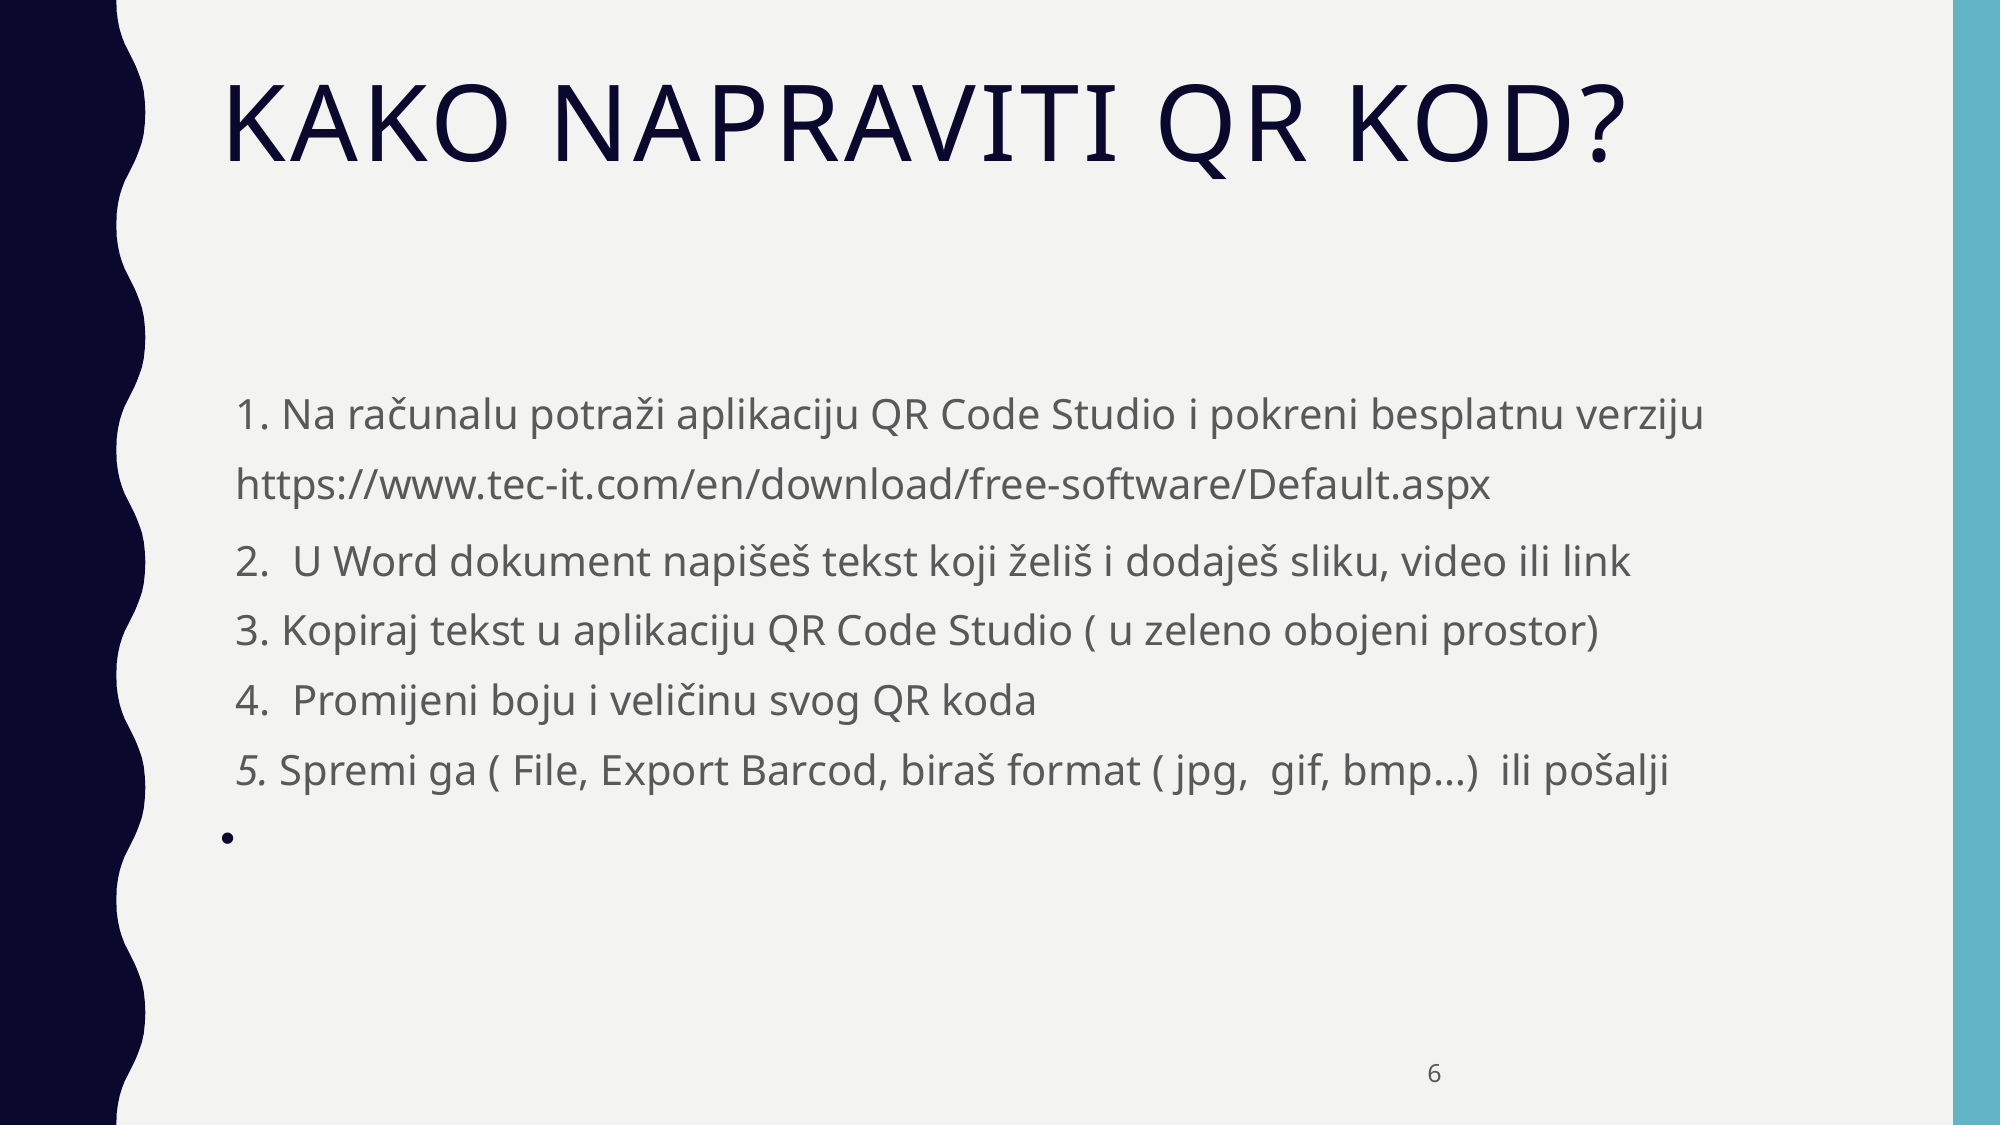

# Kako napraviti qr kod?
1. Na računalu potraži aplikaciju QR Code Studio i pokreni besplatnu verziju
https://www.tec-it.com/en/download/free-software/Default.aspx
2. U Word dokument napišeš tekst koji želiš i dodaješ sliku, video ili link
3. Kopiraj tekst u aplikaciju QR Code Studio ( u zeleno obojeni prostor)
4. Promijeni boju i veličinu svog QR koda
5. Spremi ga ( File, Export Barcod, biraš format ( jpg, gif, bmp…) ili pošalji